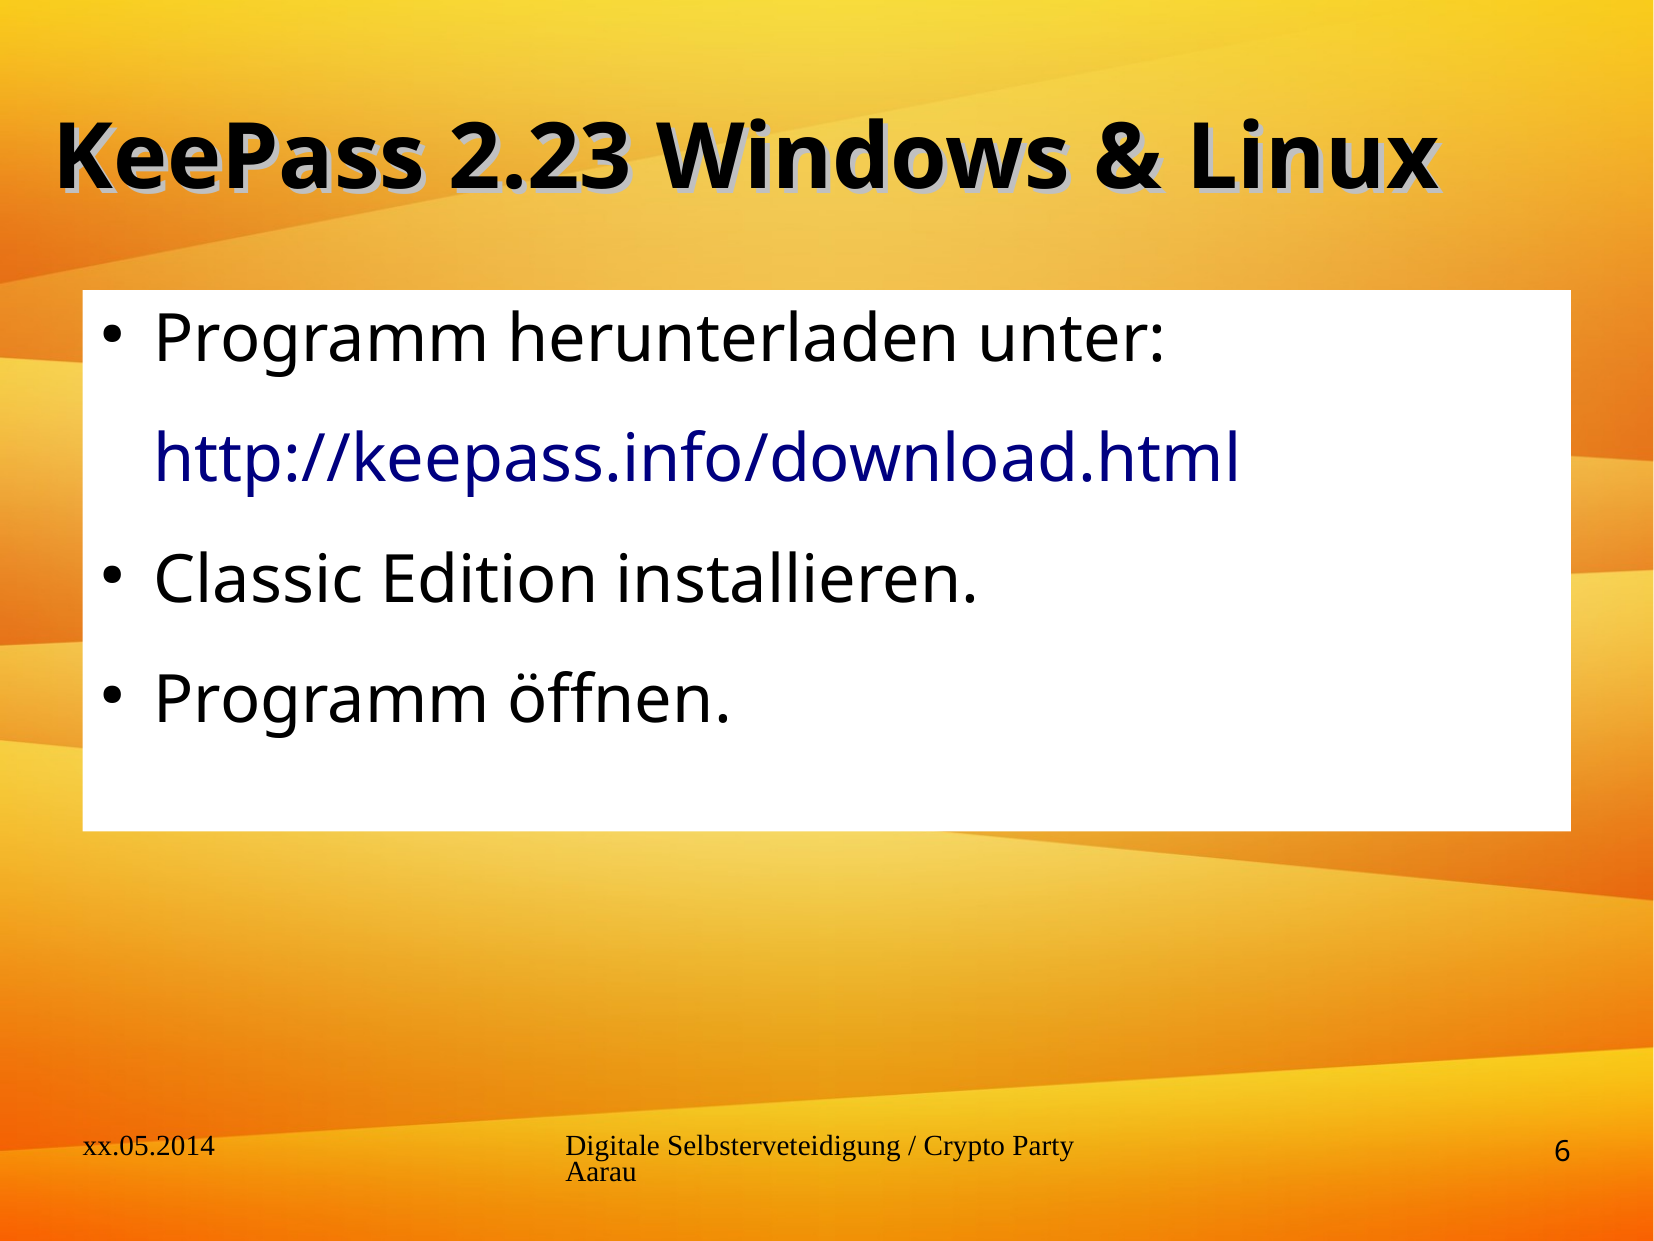

# KeePass 2.23 Windows & Linux
Programm herunterladen unter:
http://keepass.info/download.html
Classic Edition installieren.
Programm öffnen.
xx.05.2014
Digitale Selbsterveteidigung / Crypto Party Aarau
6